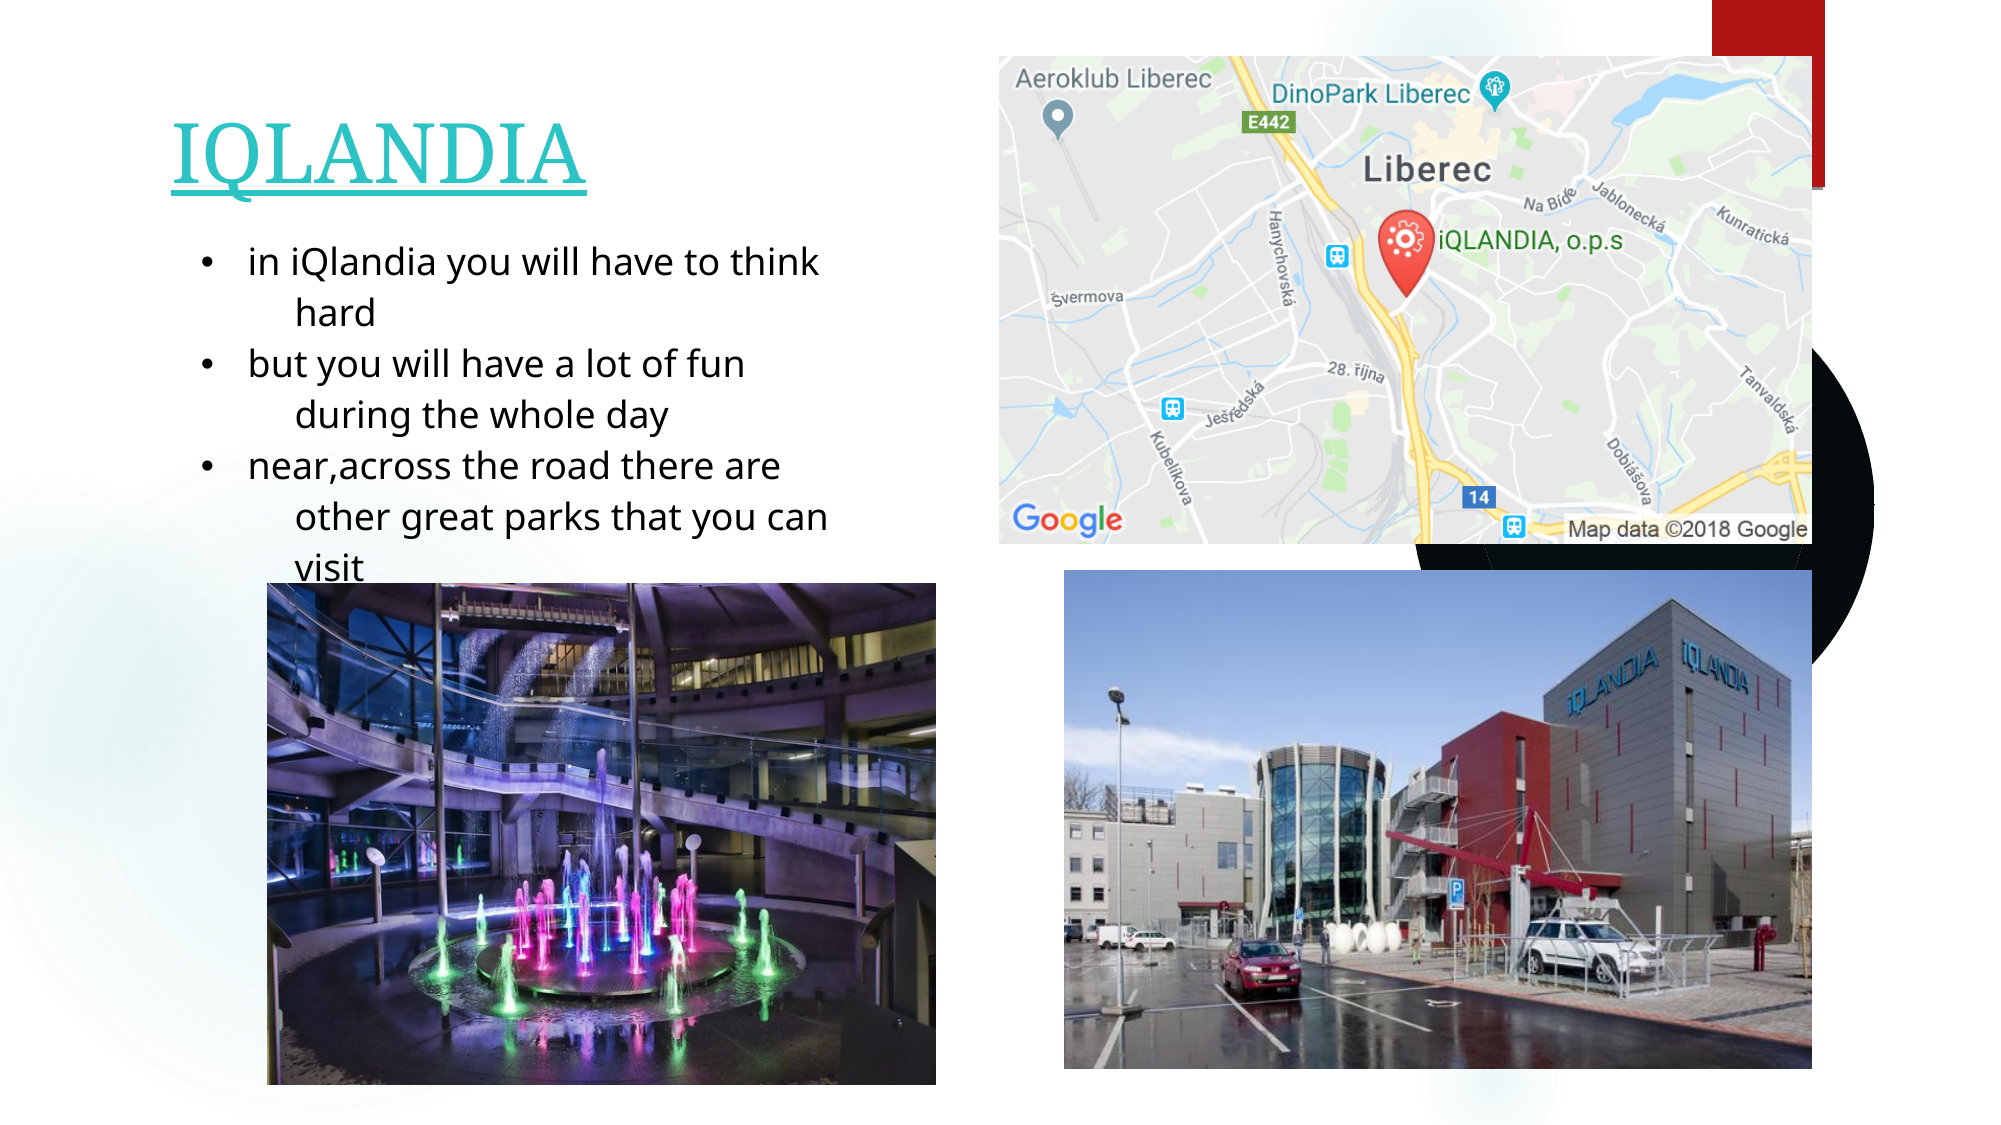

IQLANDIA
in iQlandia you will have to think hard
but you will have a lot of fun during the whole day
near,across the road there are other great parks that you can visit